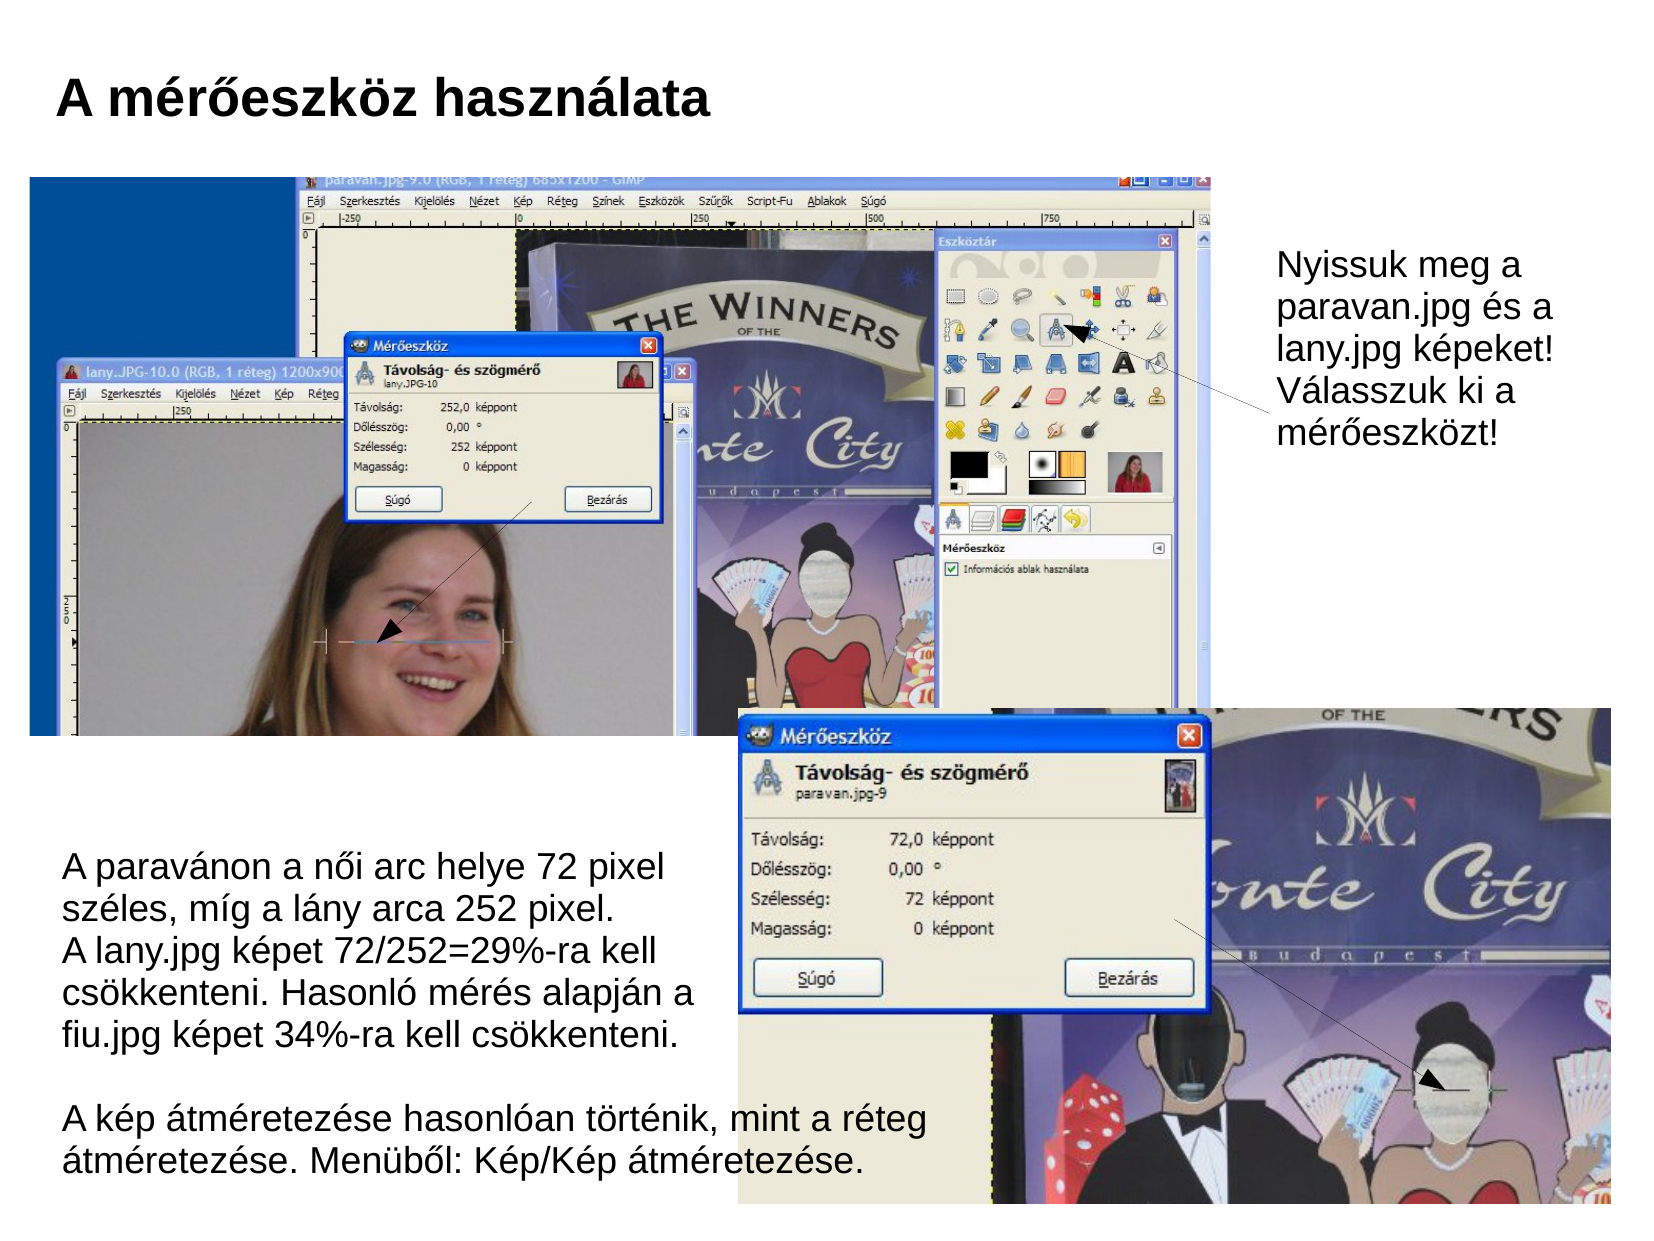

A mérőeszköz használata
Nyissuk meg a
paravan.jpg és a
lany.jpg képeket!
Válasszuk ki a
mérőeszközt!
A paravánon a női arc helye 72 pixel
széles, míg a lány arca 252 pixel.
A lany.jpg képet 72/252=29%-ra kell
csökkenteni. Hasonló mérés alapján a
fiu.jpg képet 34%-ra kell csökkenteni.
A kép átméretezése hasonlóan történik, mint a réteg
átméretezése. Menüből: Kép/Kép átméretezése.